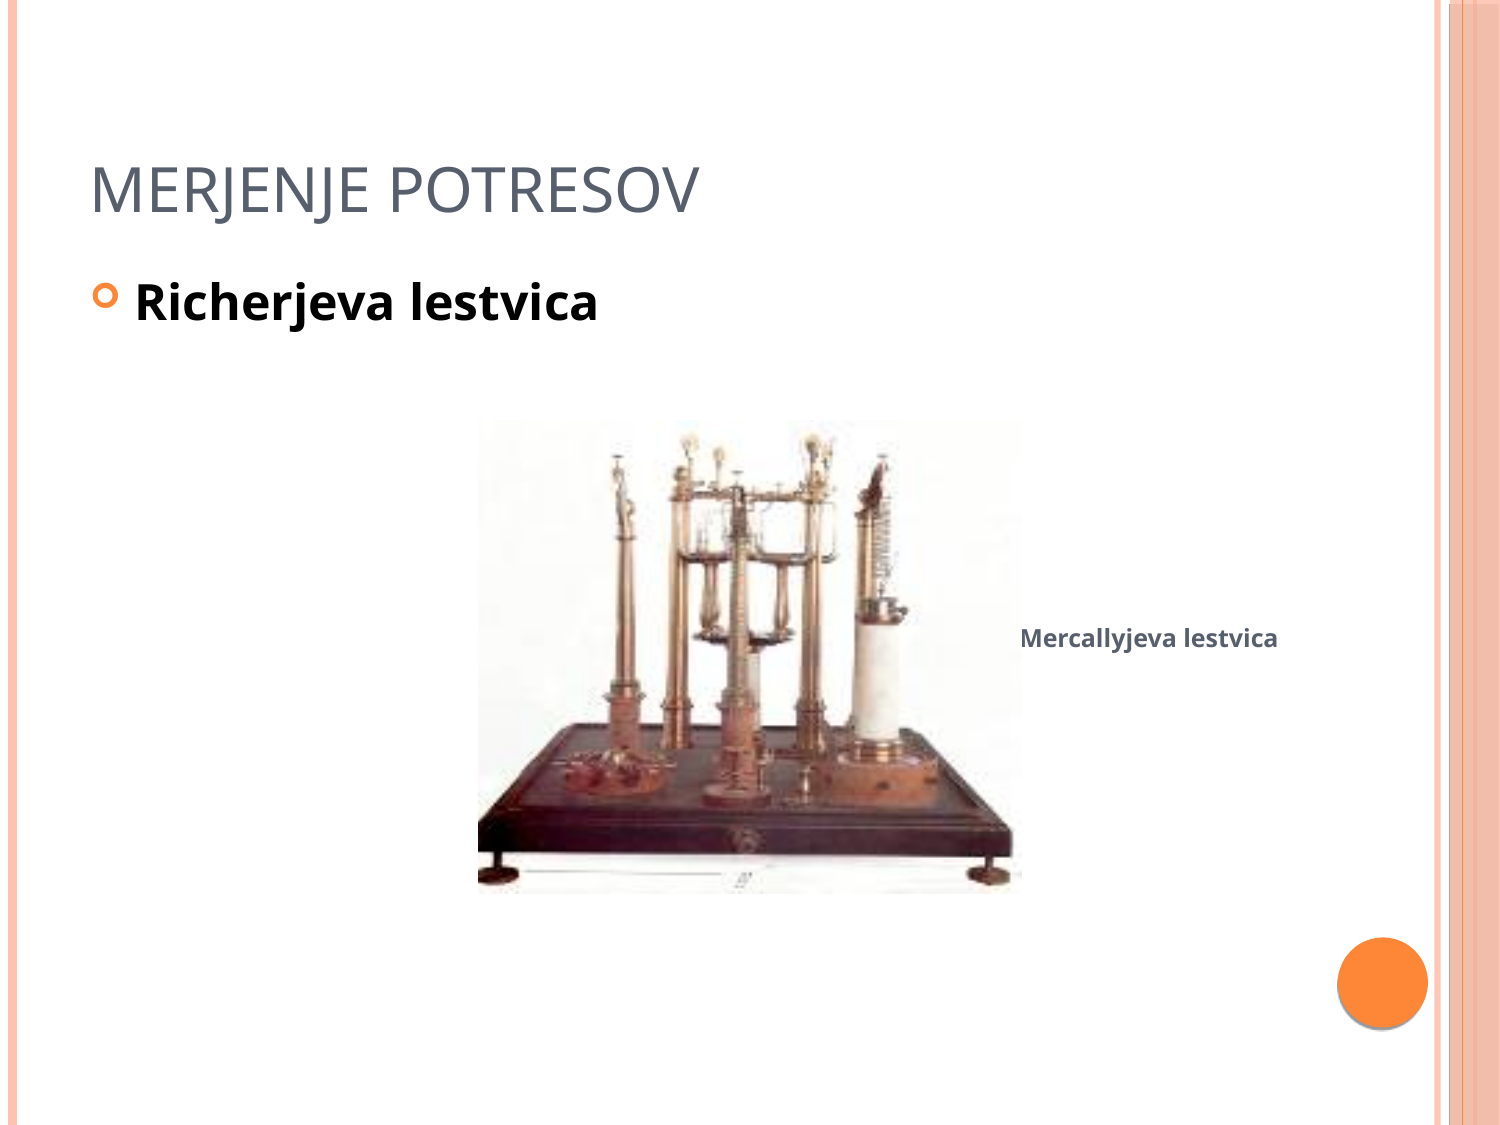

# Merjenje potresov
Richerjeva lestvica
Mercallyjeva lestvica